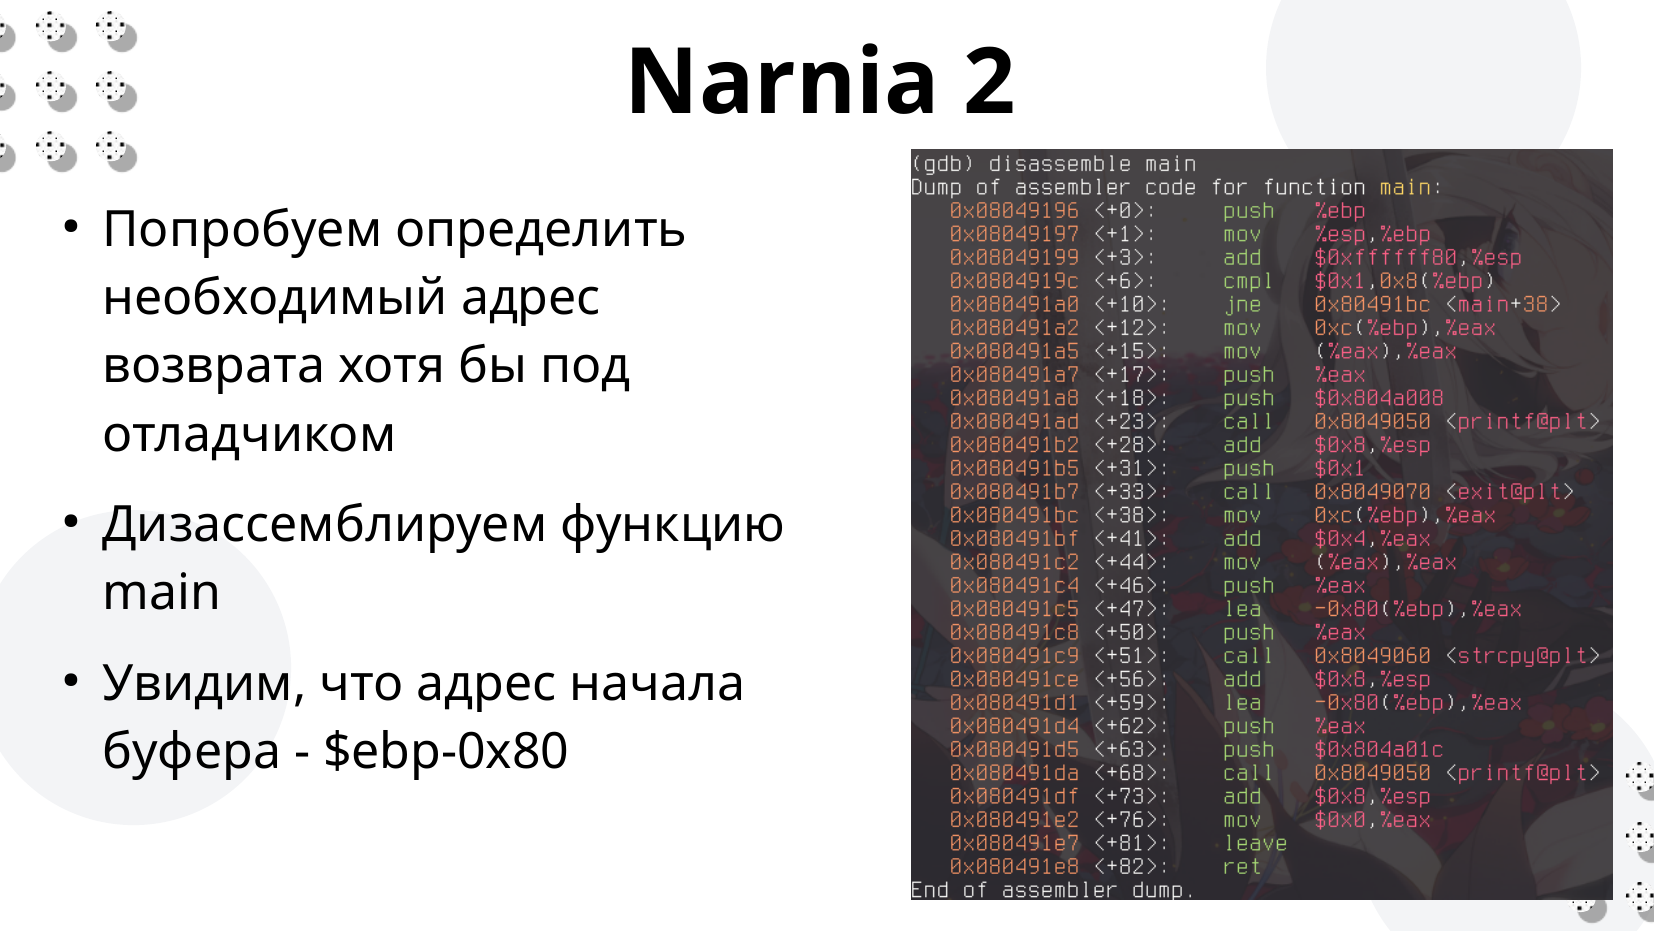

# Narnia 2
Попробуем определить необходимый адрес возврата хотя бы под отладчиком
Дизассемблируем функцию main
Увидим, что адрес начала буфера - $ebp-0x80